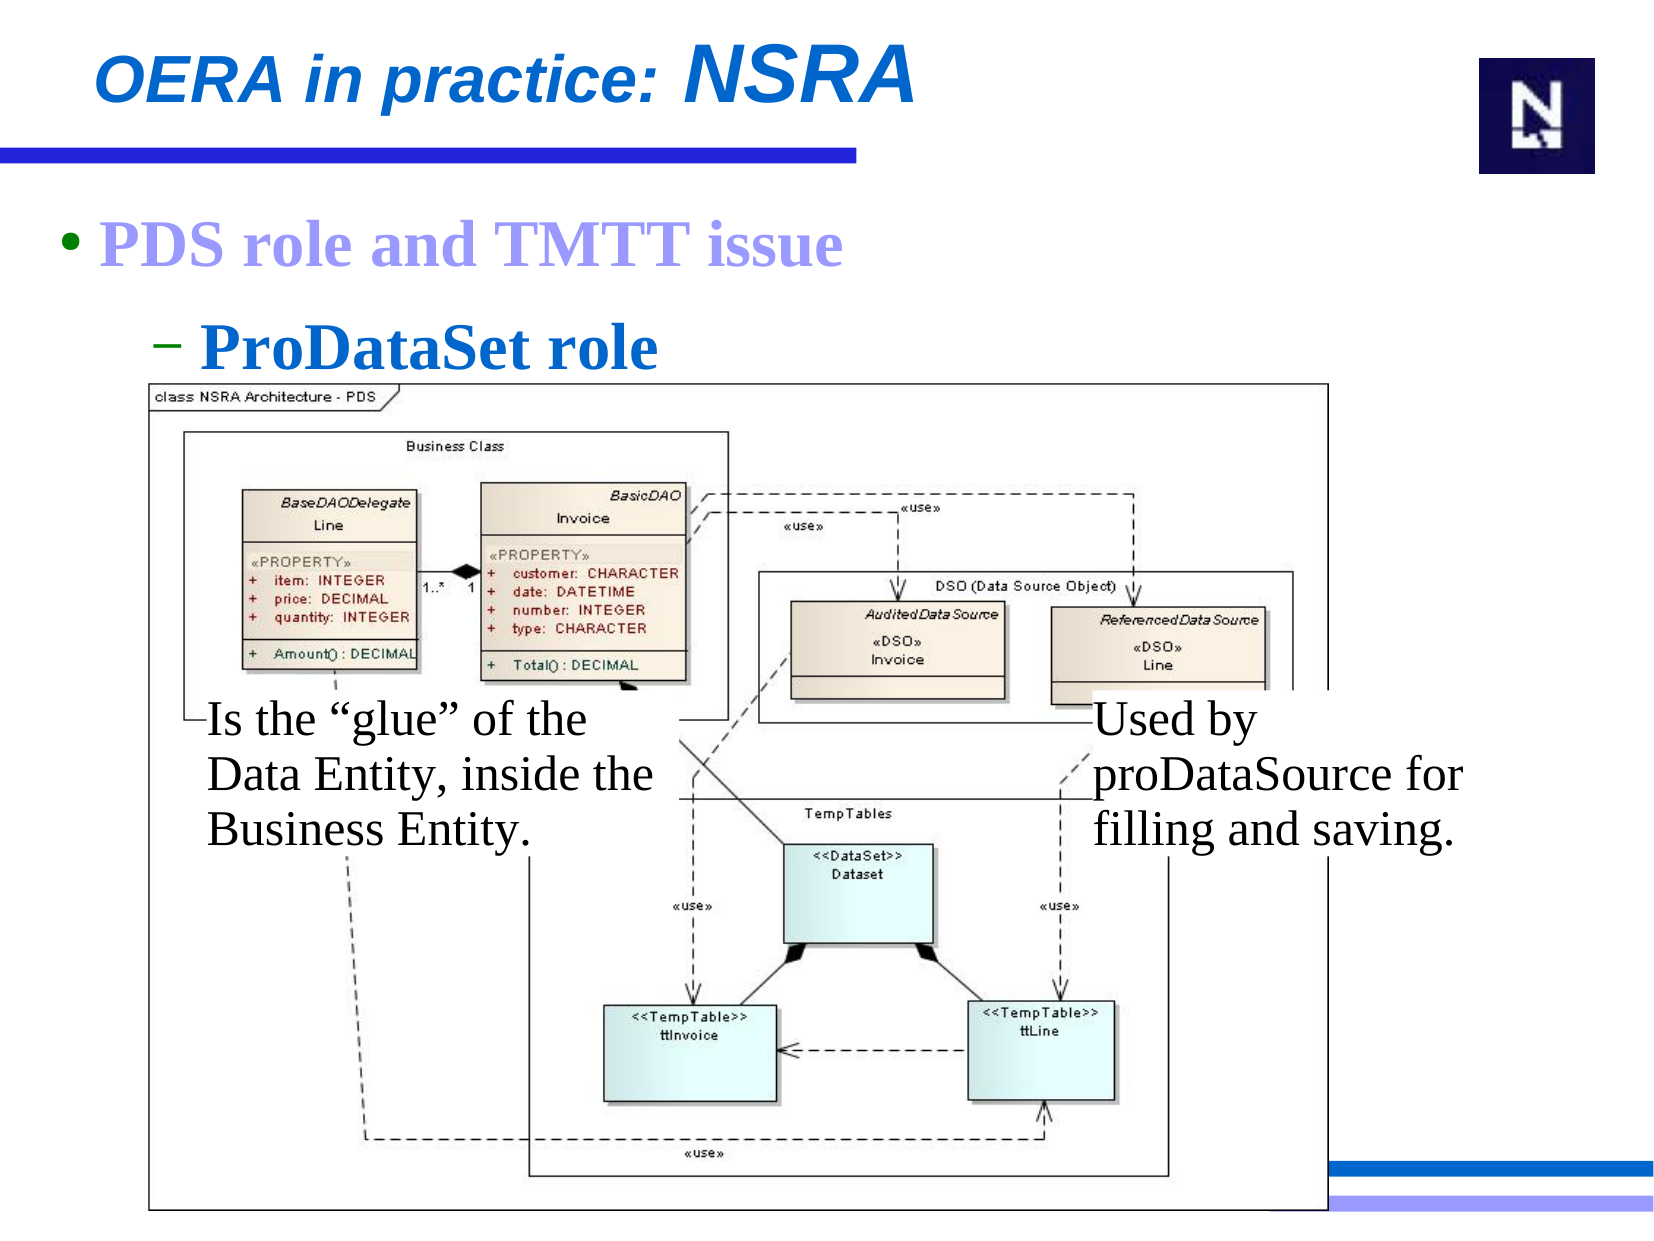

# OERA in practice: NSRA
 PDS role and TMTT issue
ProDataSet role
Is the “glue” of the Data Entity, inside the Business Entity.
Used by proDataSource for filling and saving.